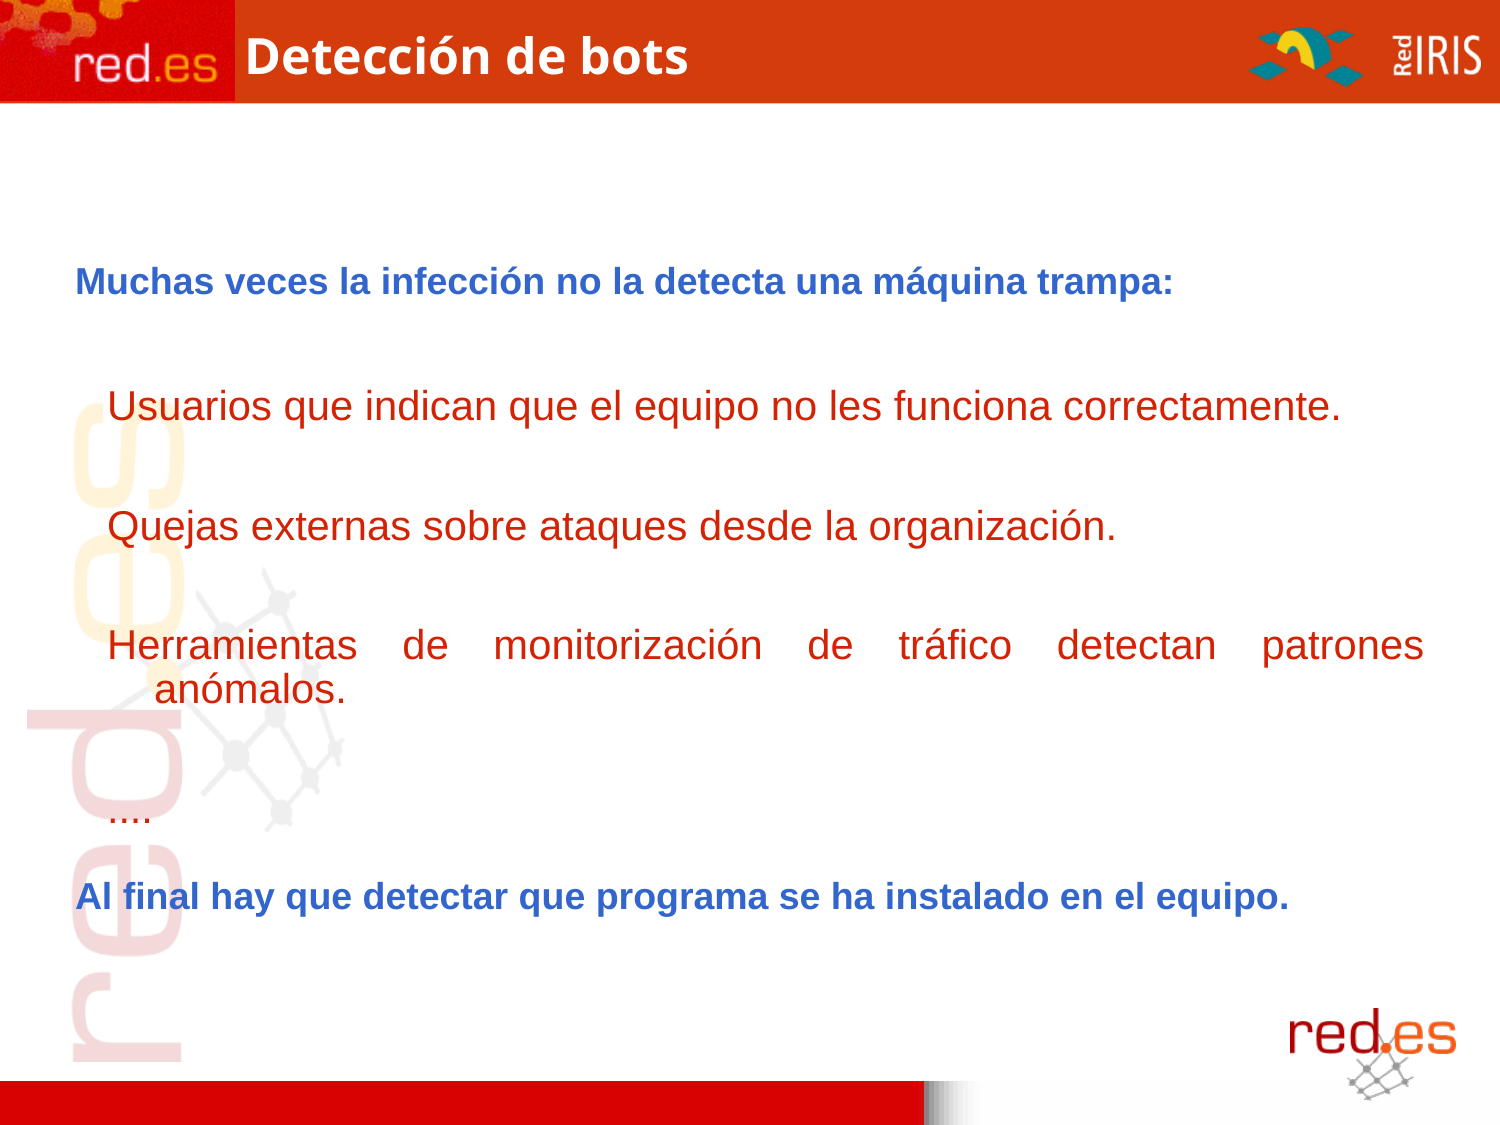

# Detección de bots
Muchas veces la infección no la detecta una máquina trampa:
Usuarios que indican que el equipo no les funciona correctamente.
Quejas externas sobre ataques desde la organización.
Herramientas de monitorización de tráfico detectan patrones anómalos.
....
Al final hay que detectar que programa se ha instalado en el equipo.